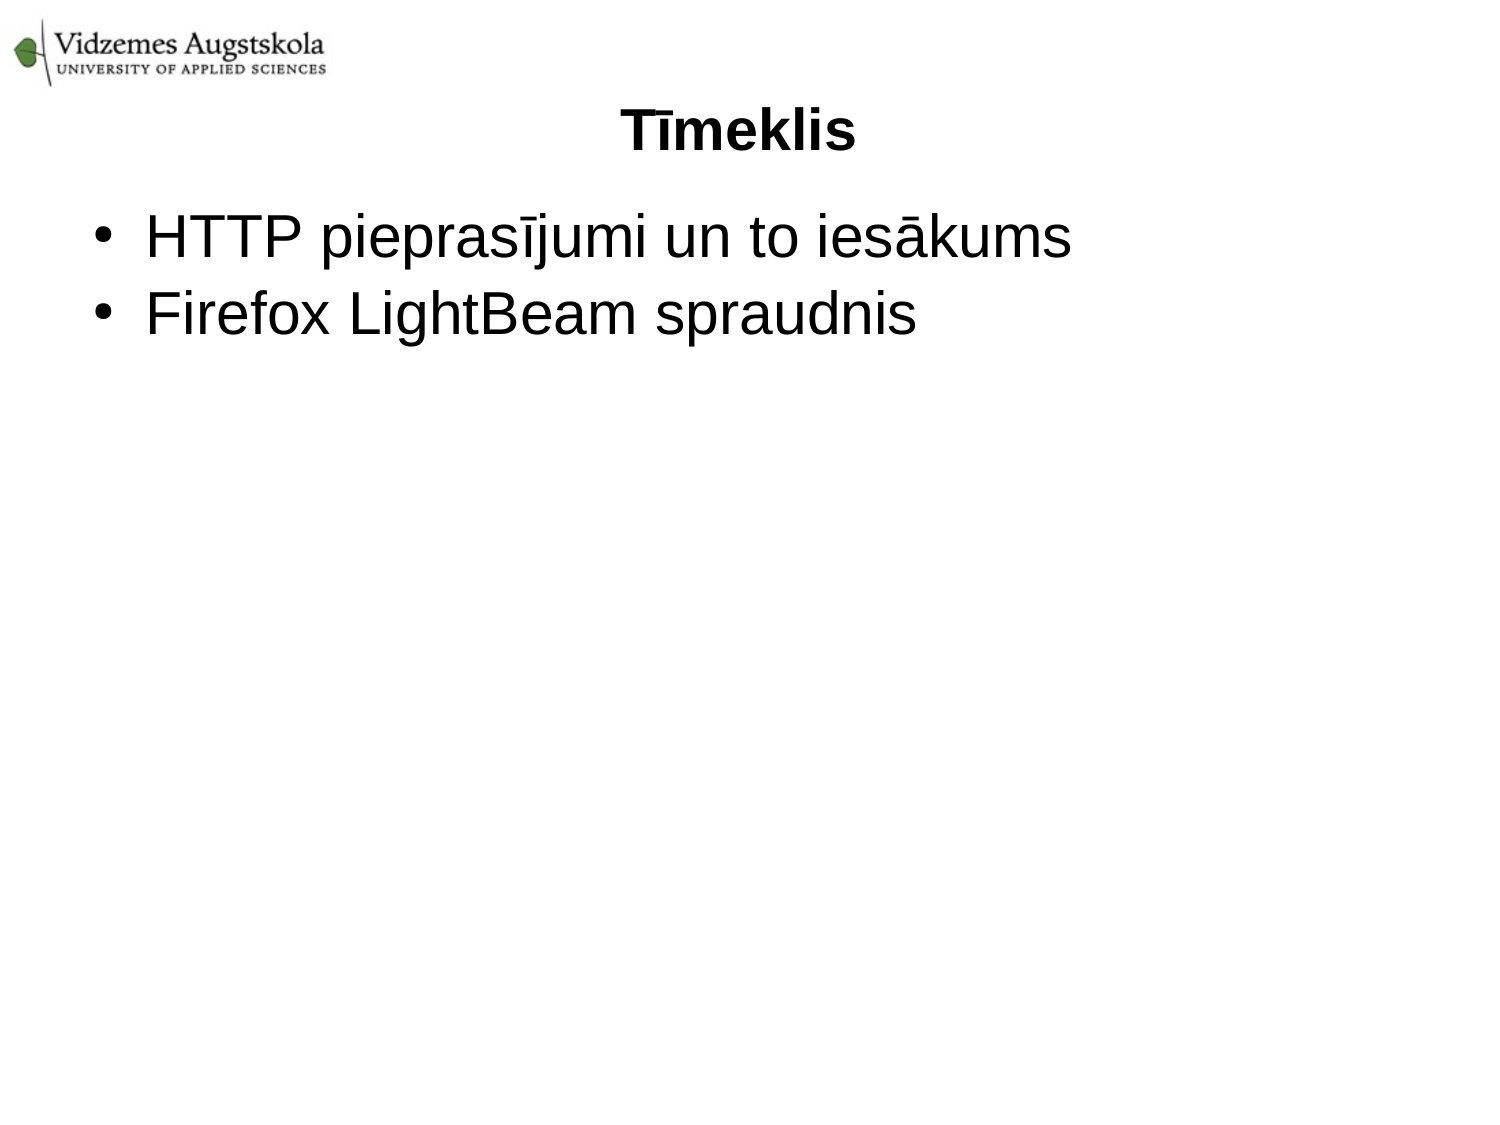

# Tīmeklis
HTTP pieprasījumi un to iesākums
Firefox LightBeam spraudnis